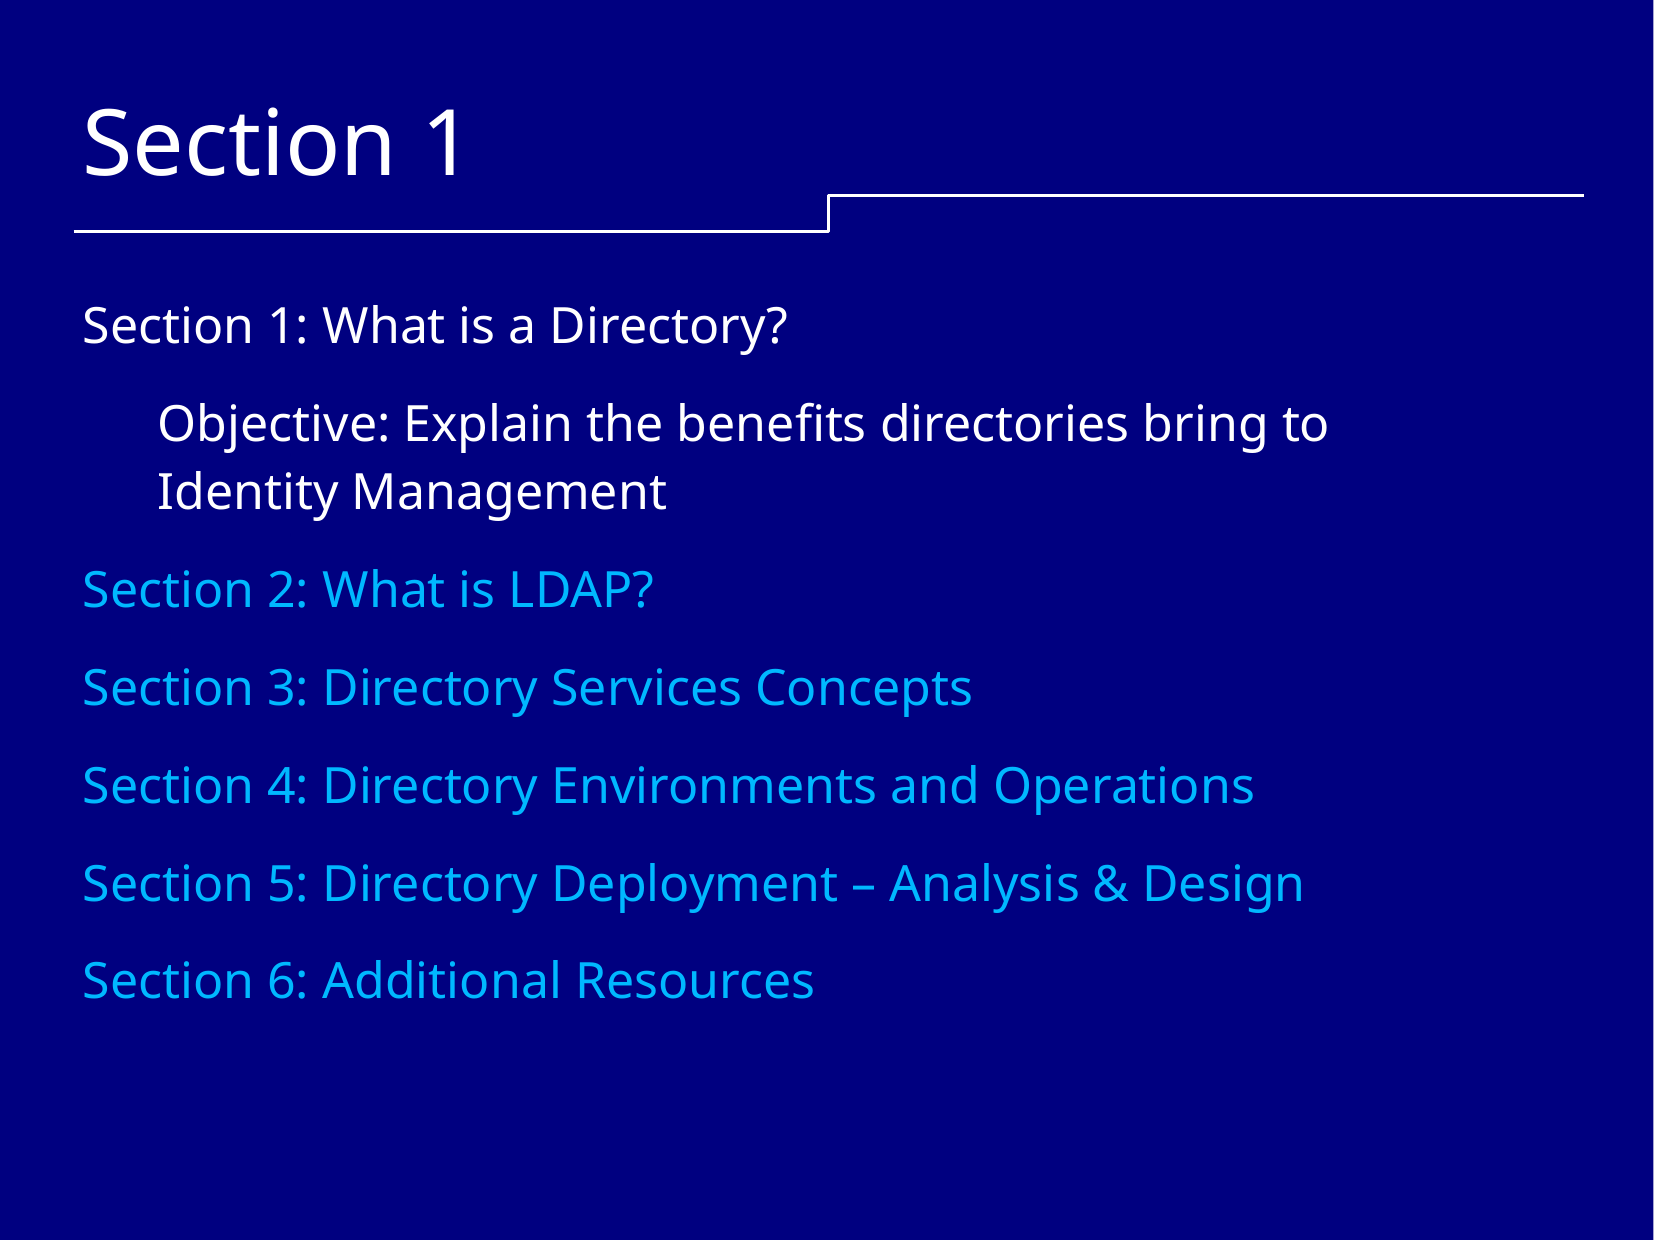

# Section 1
Section 1: What is a Directory?
	Objective: Explain the benefits directories bring to
 	Identity Management
Section 2: What is LDAP?
Section 3: Directory Services Concepts
Section 4: Directory Environments and Operations
Section 5: Directory Deployment – Analysis & Design
Section 6: Additional Resources